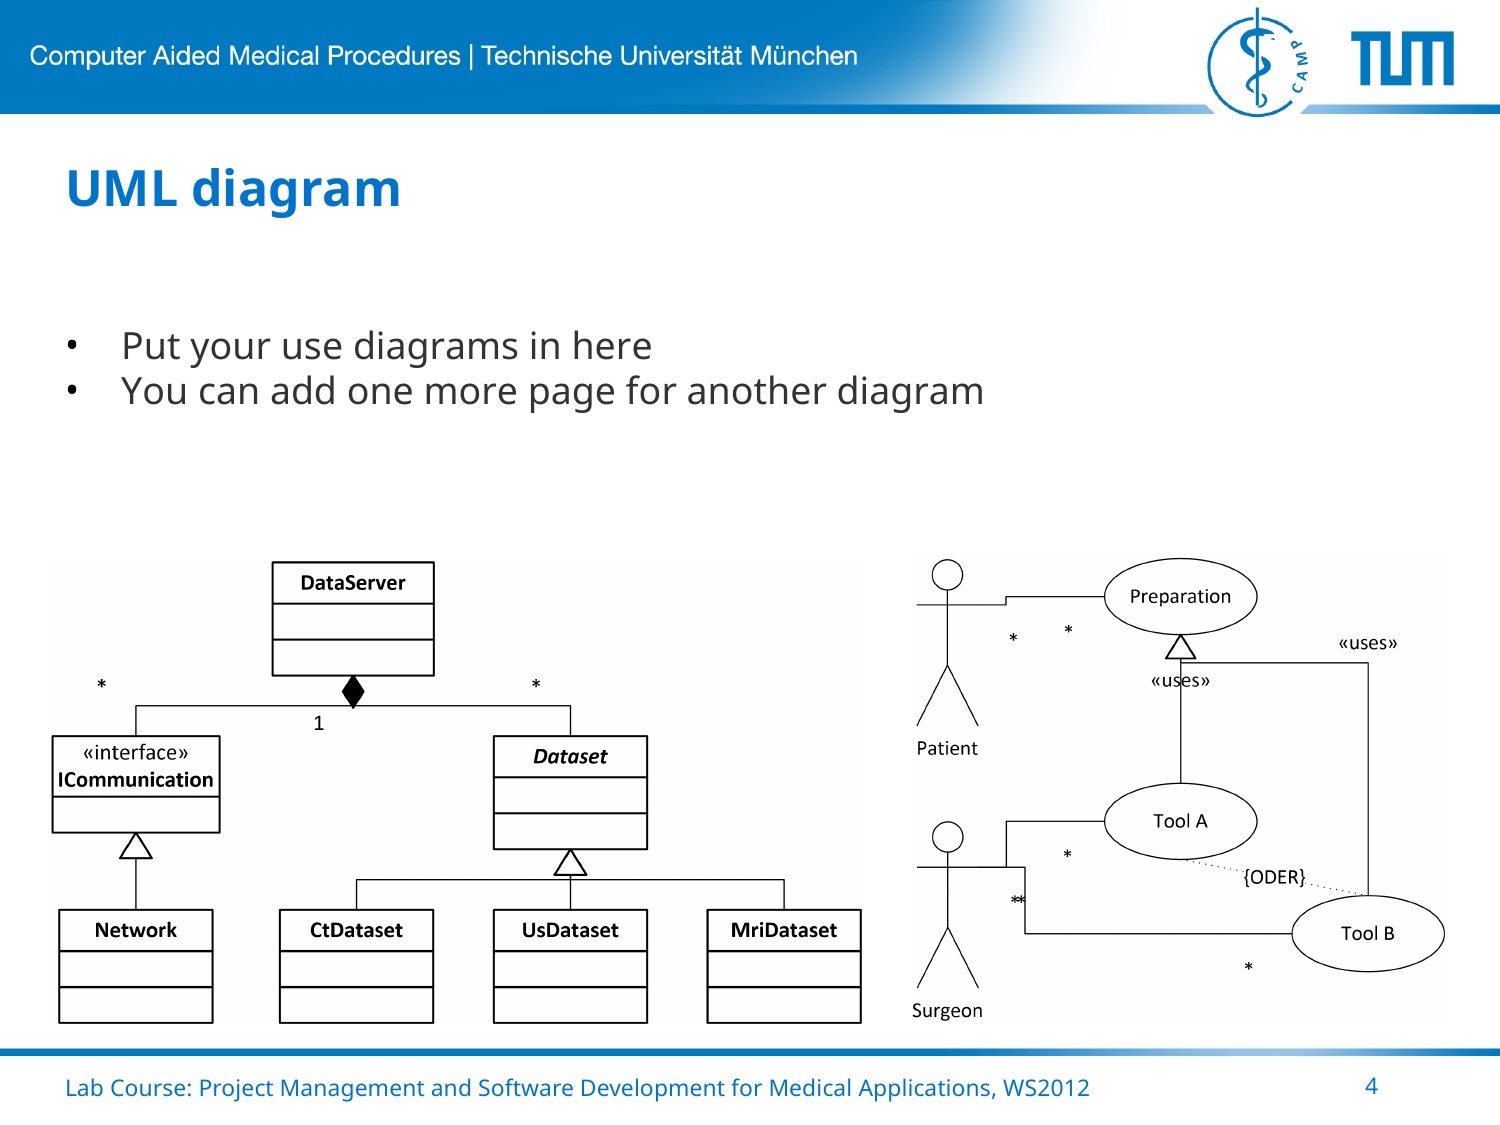

# UML diagram
Put your use diagrams in here
You can add one more page for another diagram
Lab Course: Project Management and Software Development for Medical Applications, WS2012